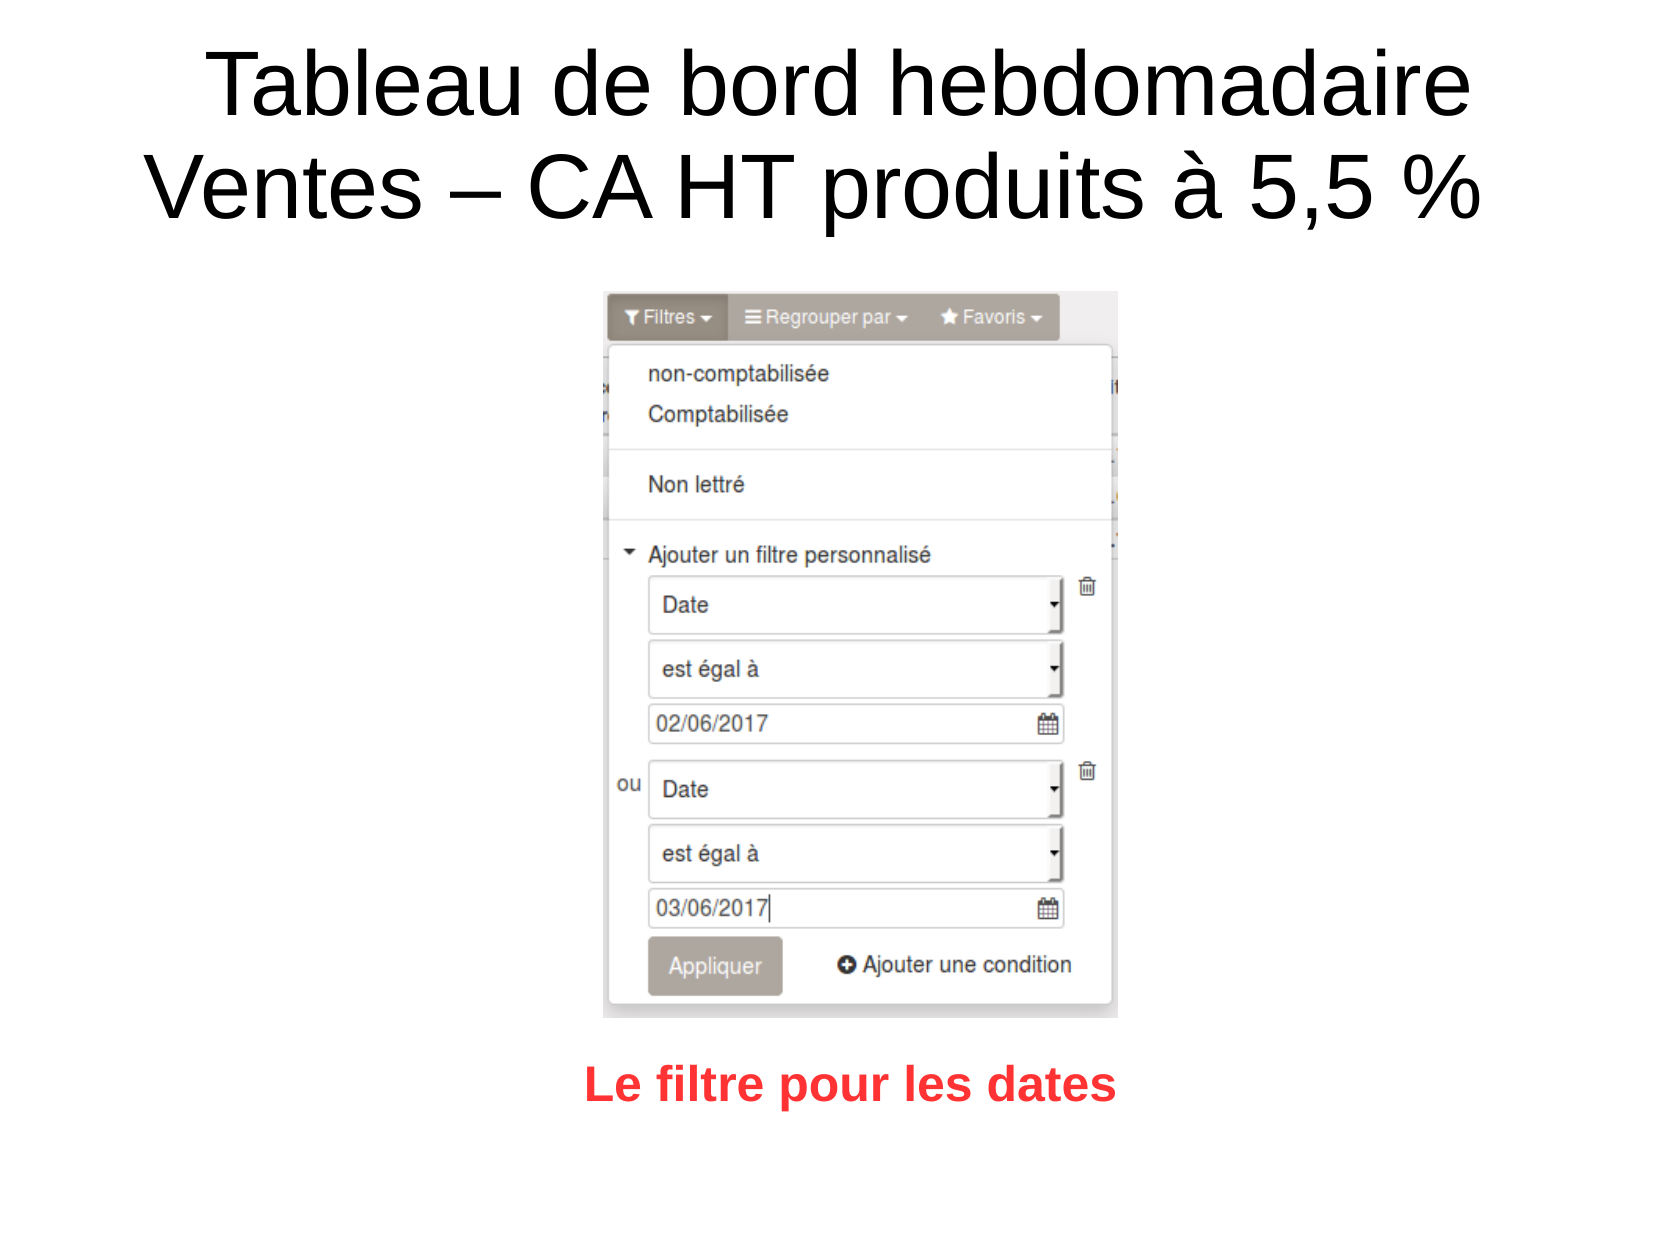

# Tableau de bord hebdomadaire Ventes – CA HT produits à 5,5 %
Le filtre pour les dates